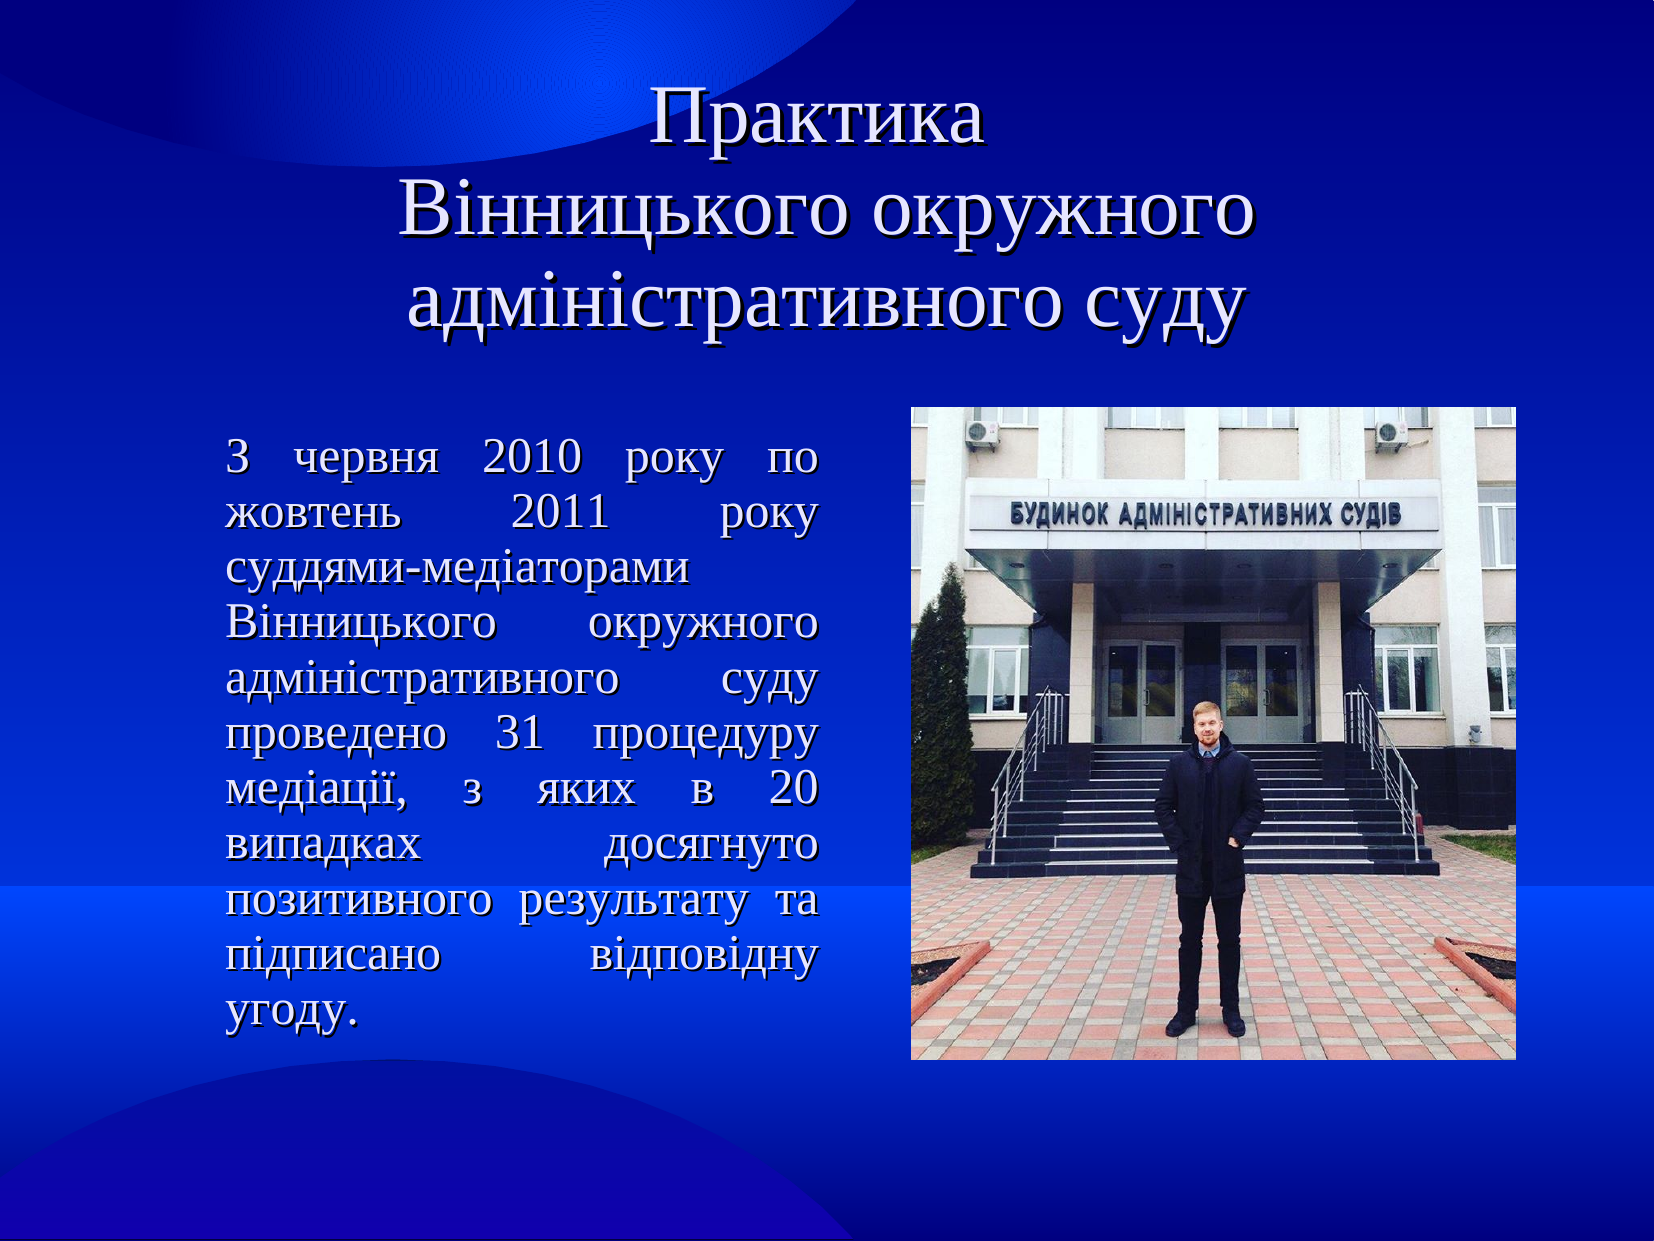

# Практика Вінницького окружного адміністративного суду
З червня 2010 року по жовтень 2011 року суддями-медіаторами Вінницького окружного адміністративного суду проведено 31 процедуру медіації, з яких в 20 випадках досягнуто позитивного результату та підписано відповідну угоду.